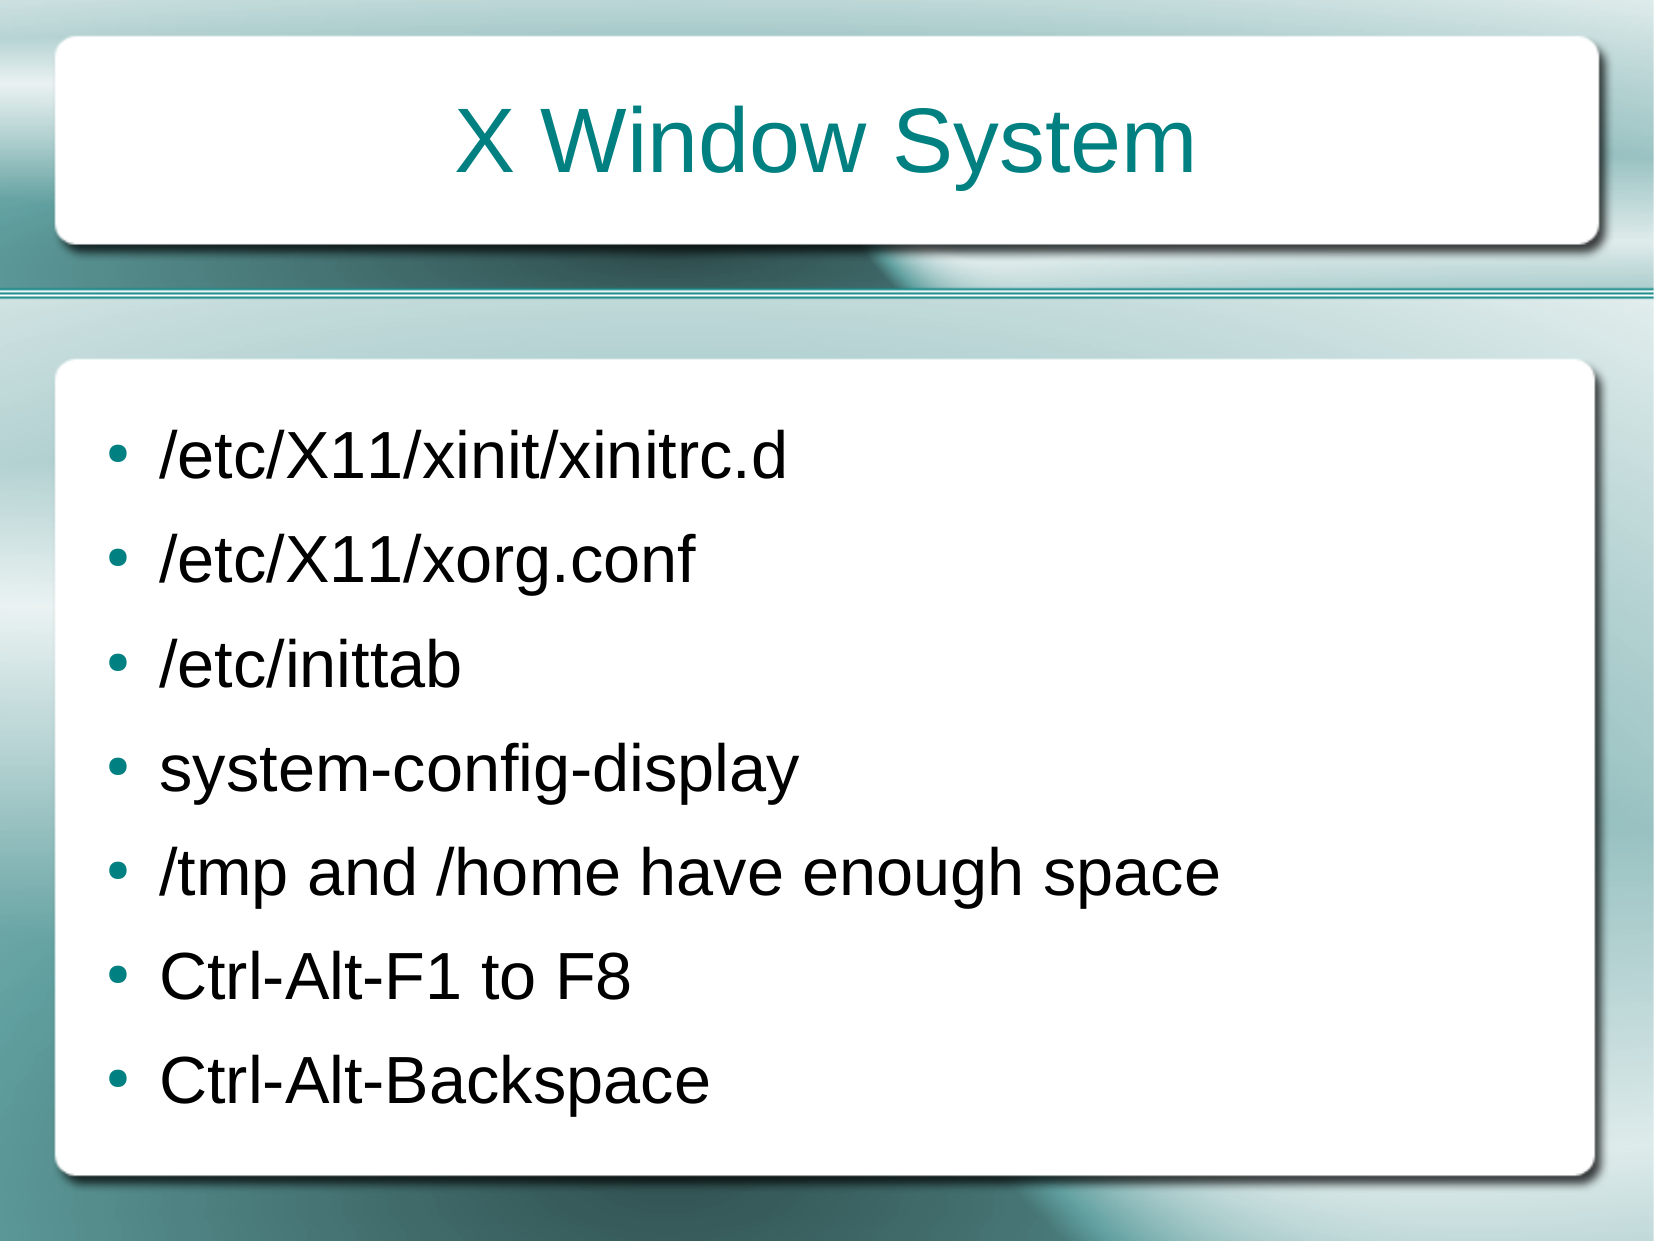

# X Window System
/etc/X11/xinit/xinitrc.d
/etc/X11/xorg.conf
/etc/inittab
system-config-display
/tmp and /home have enough space
Ctrl-Alt-F1 to F8
Ctrl-Alt-Backspace